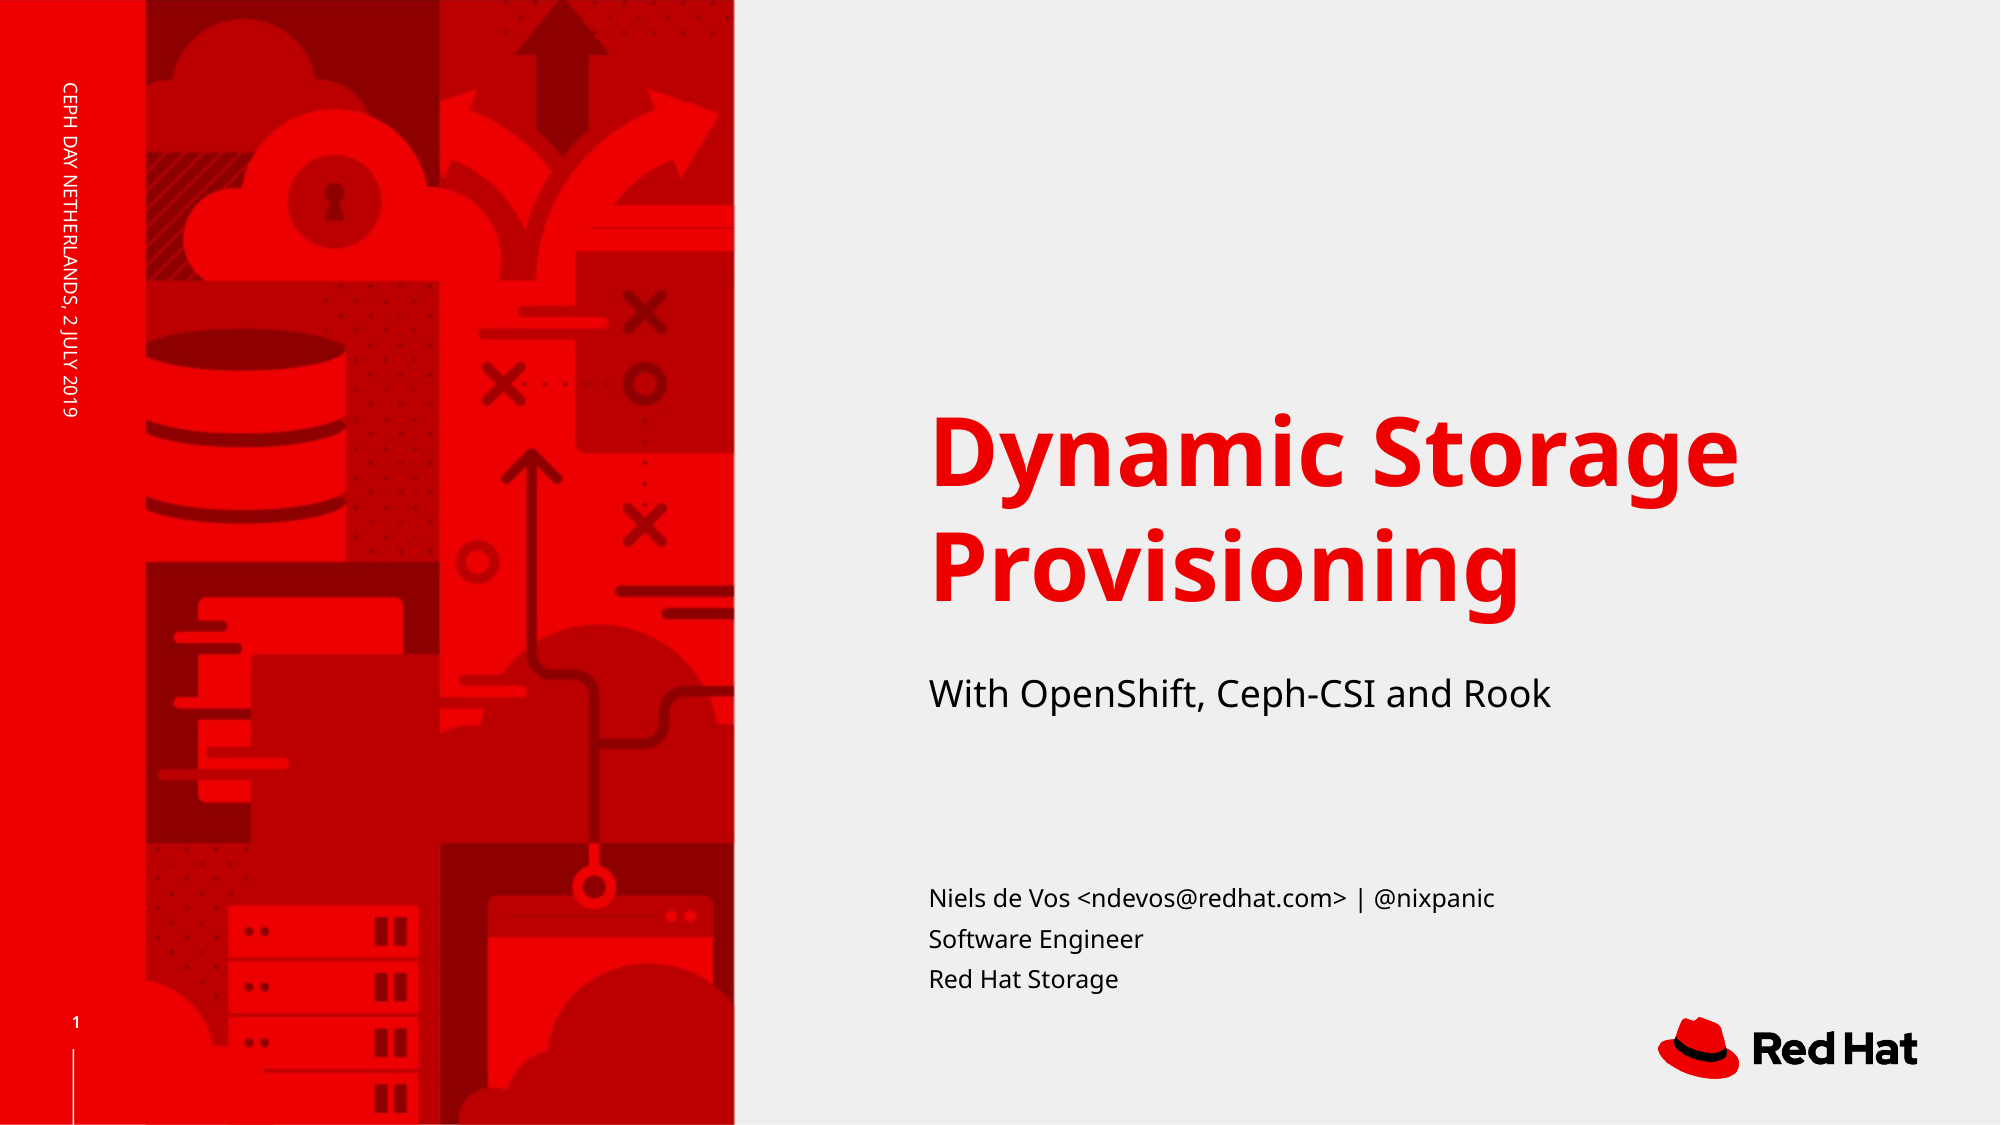

CEPH DAY NETHERLANDS, 2 JULY 2019
# Dynamic Storage Provisioning
With OpenShift, Ceph-CSI and Rook
Niels de Vos <ndevos@redhat.com> | @nixpanic
Software Engineer
Red Hat Storage
1